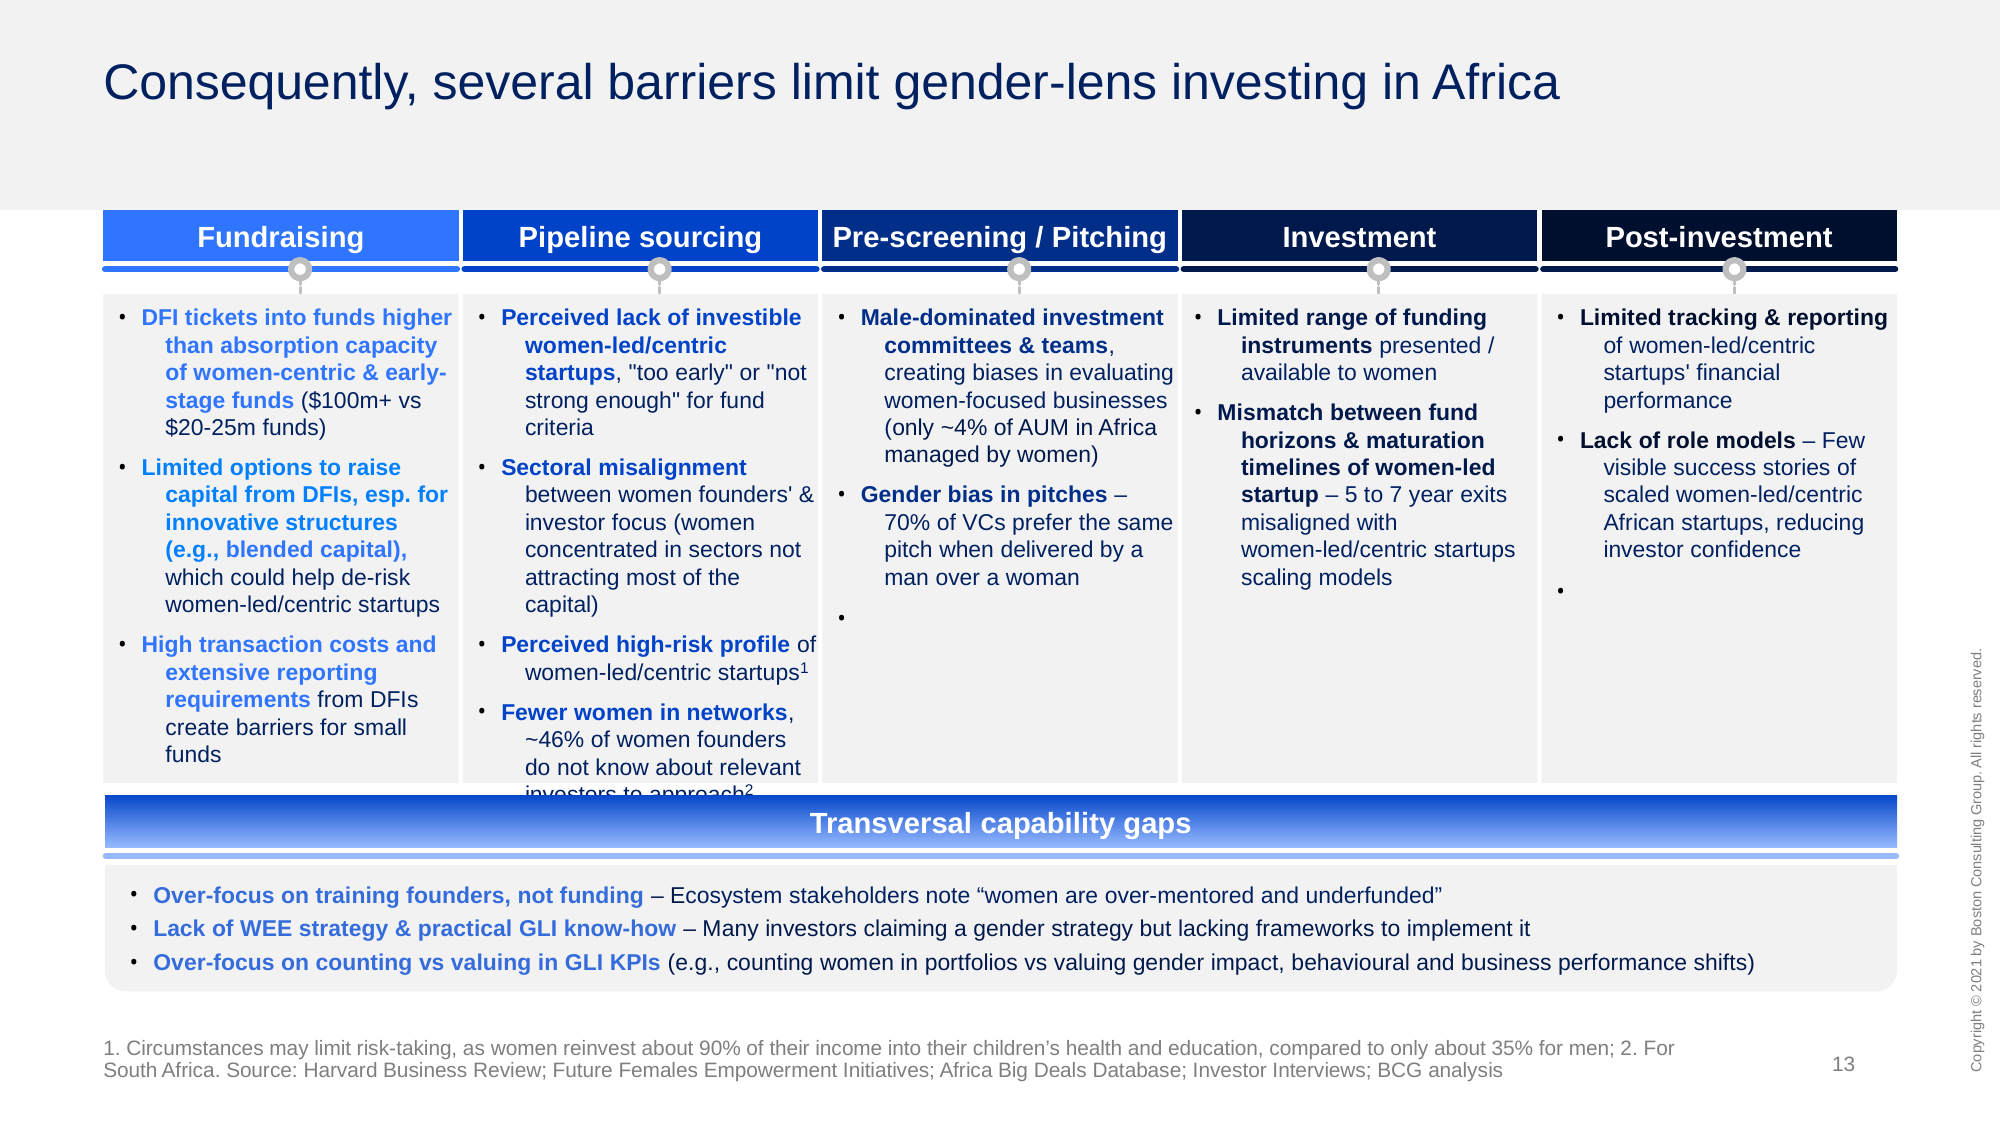

# Consequently, several barriers limit gender-lens investing in Africa
Fundraising
Pipeline sourcing
Pre-screening / Pitching
Investment
Post-investment
DFI tickets into funds higher than absorption capacity of women-centric & early-stage funds ($100m+ vs $20-25m funds)
Limited options to raise capital from DFIs, esp. for innovative structures (e.g., blended capital), which could help de-risk women-led/centric startups
High transaction costs and extensive reporting requirements from DFIs create barriers for small funds
Perceived lack of investible women-led/centric startups, "too early" or "not strong enough" for fund criteria
Sectoral misalignment between women founders' & investor focus (women concentrated in sectors not attracting most of the capital)
Perceived high-risk profile of women-led/centric startups1
Fewer women in networks, ~46% of women founders do not know about relevant investors to approach2
Male-dominated investment committees & teams, creating biases in evaluating women-focused businesses (only ~4% of AUM in Africa managed by women)
Gender bias in pitches – 70% of VCs prefer the same pitch when delivered by a man over a woman
Limited range of funding instruments presented / available to women
Mismatch between fund horizons & maturation timelines of women-led startup – 5 to 7 year exits misaligned with women-led/centric startups scaling models
Limited tracking & reporting of women-led/centric startups' financial performance
Lack of role models – Few visible success stories of scaled women-led/centric African startups, reducing investor confidence
Transversal capability gaps
Over-focus on training founders, not funding – Ecosystem stakeholders note “women are over-mentored and underfunded”
Lack of WEE strategy & practical GLI know-how – Many investors claiming a gender strategy but lacking frameworks to implement it
Over-focus on counting vs valuing in GLI KPIs (e.g., counting women in portfolios vs valuing gender impact, behavioural and business performance shifts)
1. Circumstances may limit risk-taking, as women reinvest about 90% of their income into their children’s health and education, compared to only about 35% for men; 2. For South Africa. Source: Harvard Business Review; Future Females Empowerment Initiatives; Africa Big Deals Database; Investor Interviews; BCG analysis